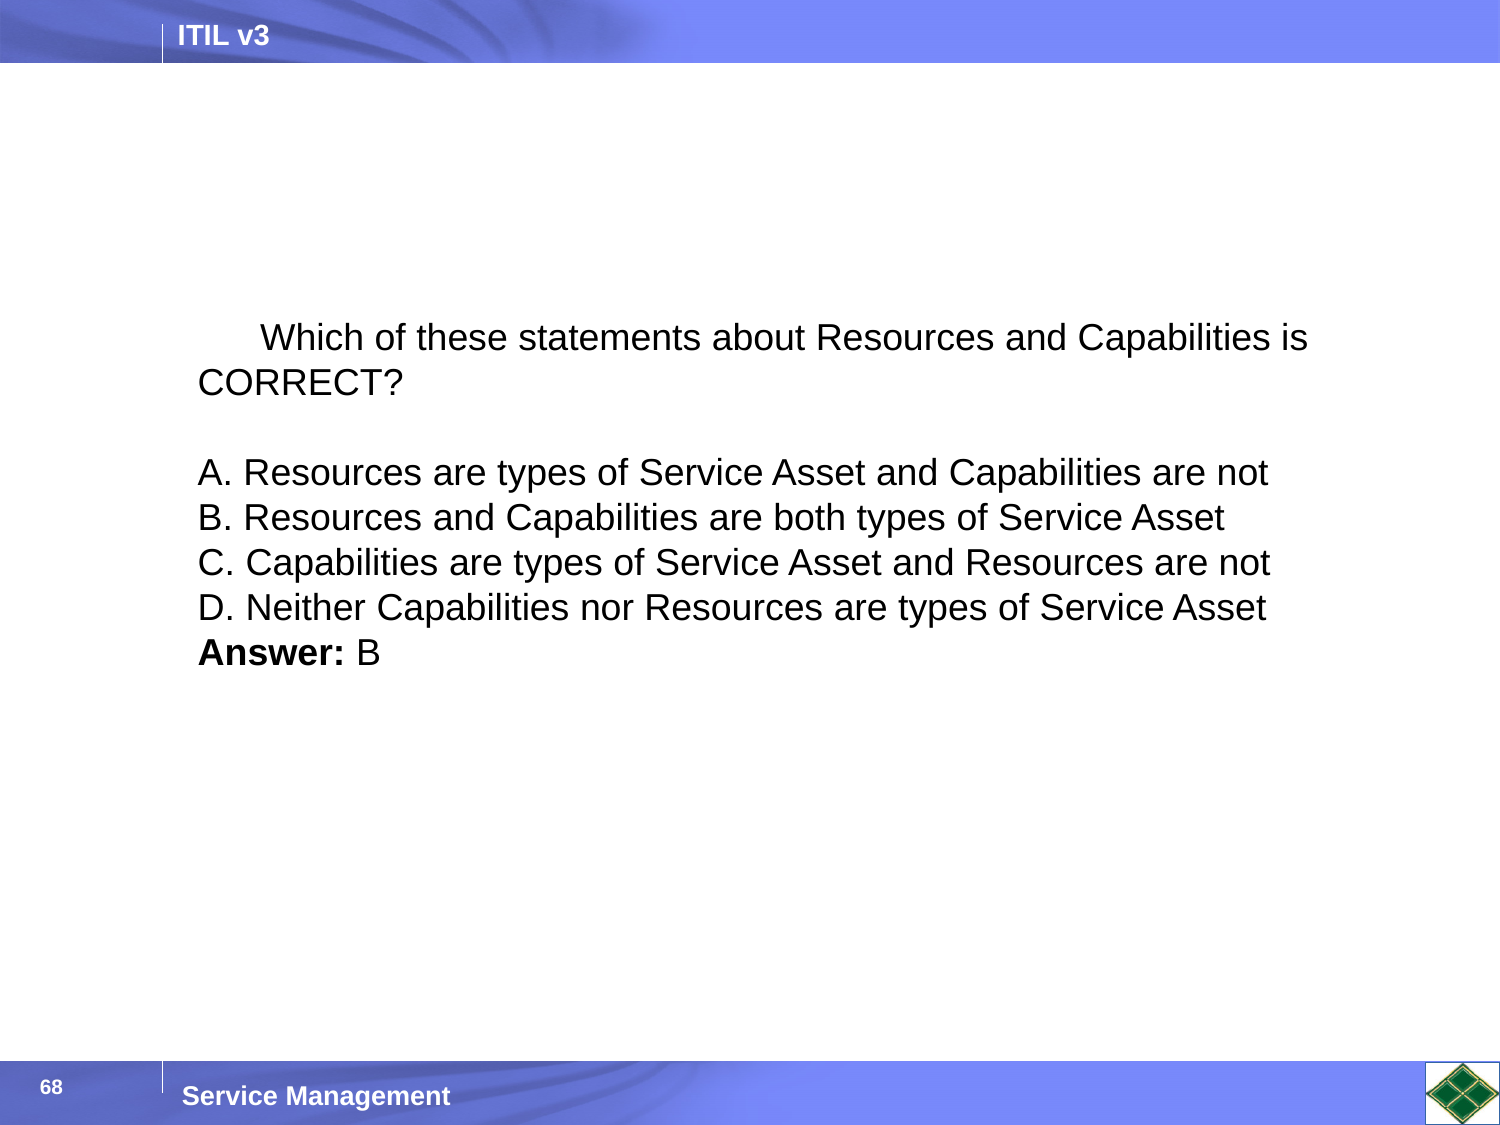

71. Which of these statements about Resources and Capabilities is CORRECT?
A. Resources are types of Service Asset and Capabilities are not
B. Resources and Capabilities are both types of Service Asset
C. Capabilities are types of Service Asset and Resources are not
D. Neither Capabilities nor Resources are types of Service Asset
Answer: B